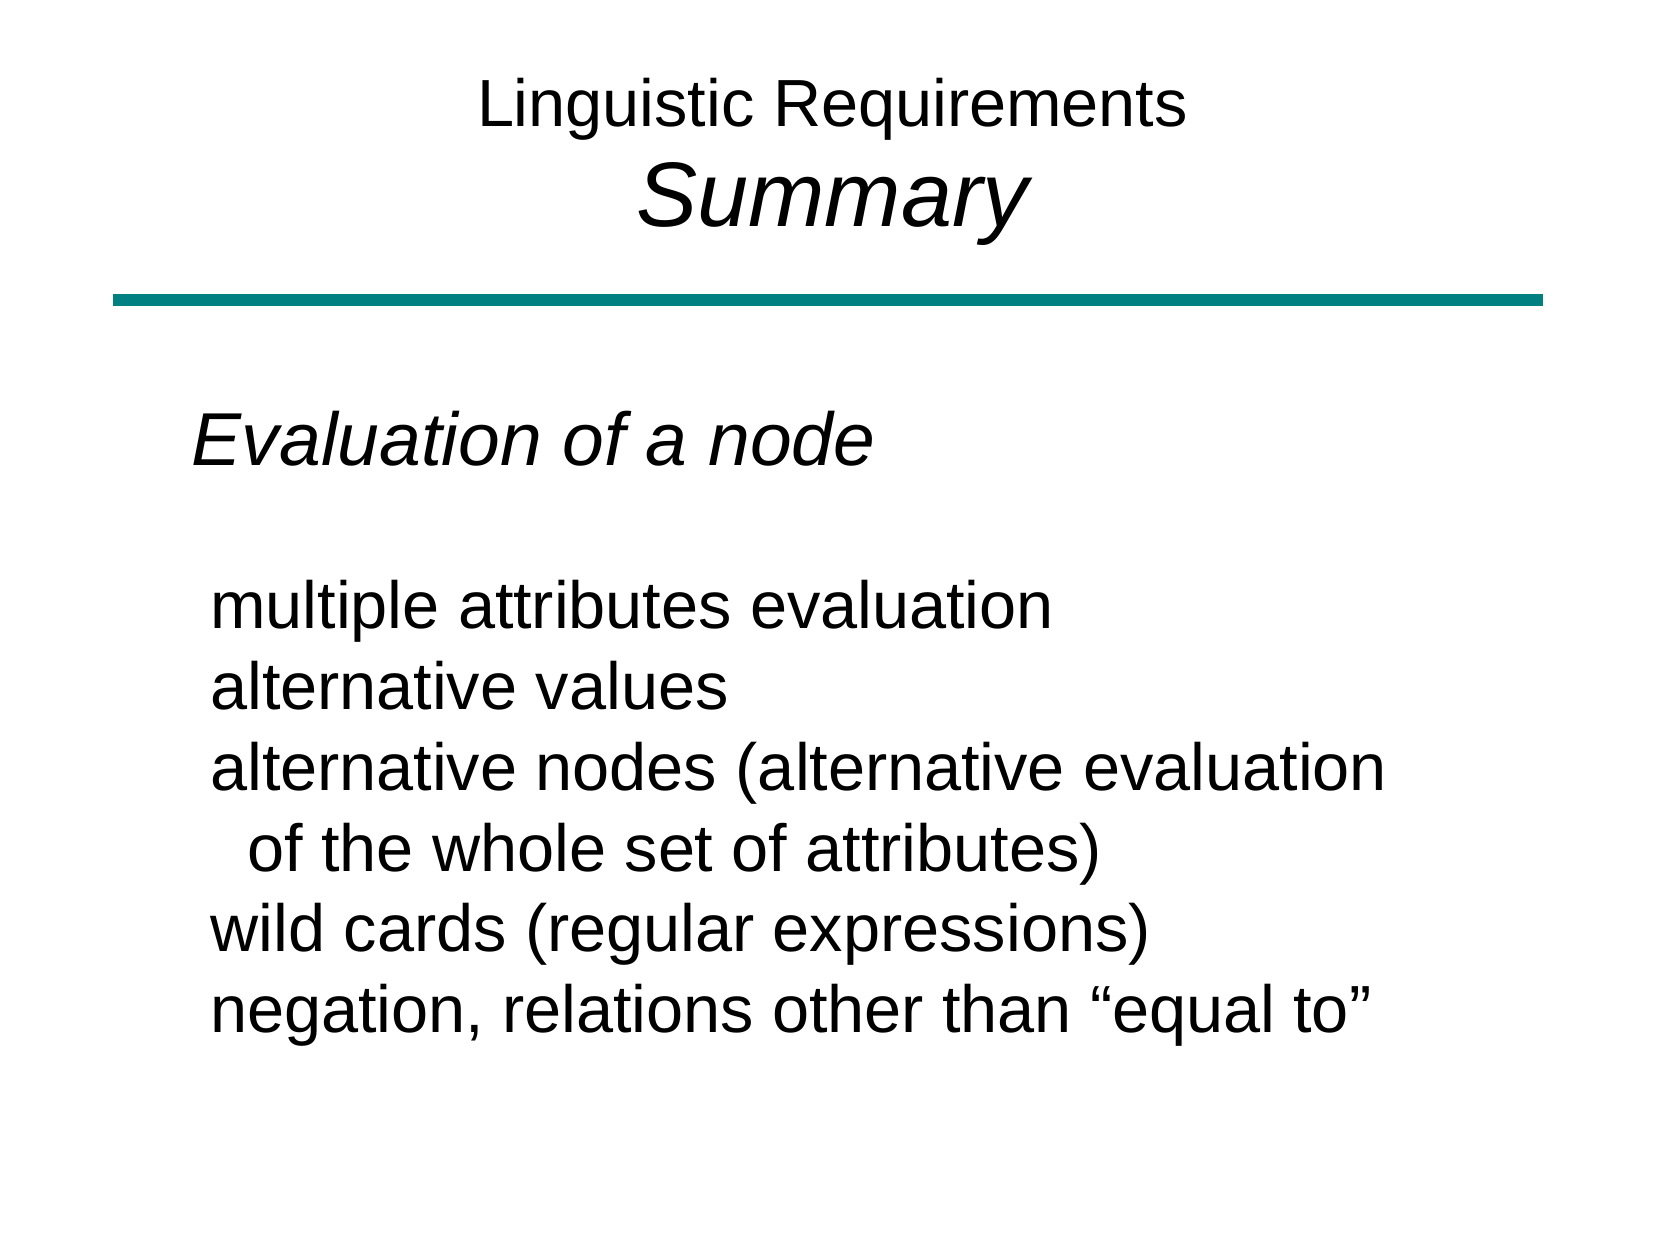

# Linguistic Requirements Summary
Evaluation of a node
 multiple attributes evaluation
 alternative values
 alternative nodes (alternative evaluation
 of the whole set of attributes)
 wild cards (regular expressions)
 negation, relations other than “equal to”